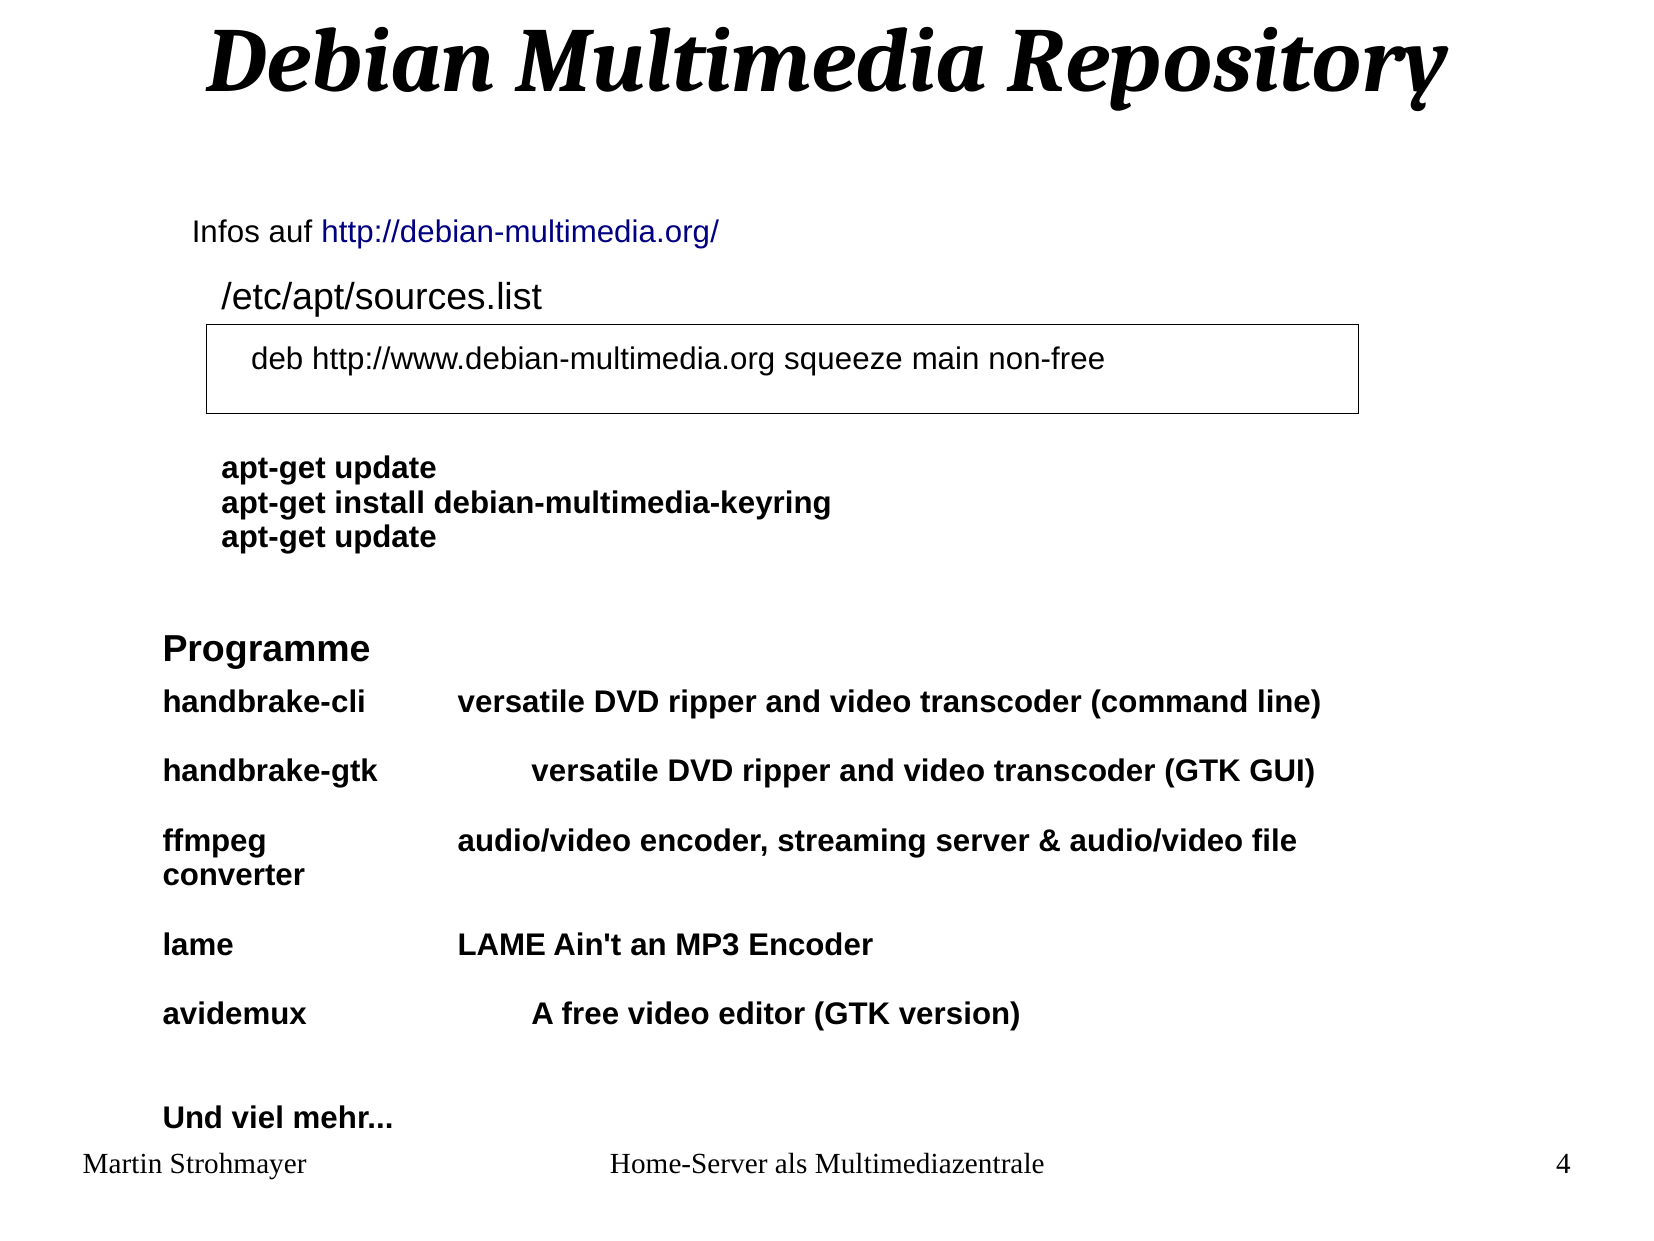

# Debian Multimedia Repository
Infos auf http://debian-multimedia.org/
/etc/apt/sources.list
deb http://www.debian-multimedia.org squeeze main non-free
apt-get update
apt-get install debian-multimedia-keyring
apt-get update
Programme
handbrake-cli		versatile DVD ripper and video transcoder (command line)
handbrake-gtk 		versatile DVD ripper and video transcoder (GTK GUI)
ffmpeg			audio/video encoder, streaming server & audio/video file converter
lame				LAME Ain't an MP3 Encoder
avidemux 			A free video editor (GTK version)
Und viel mehr...
Martin Strohmayer
Home-Server als Multimediazentrale
4